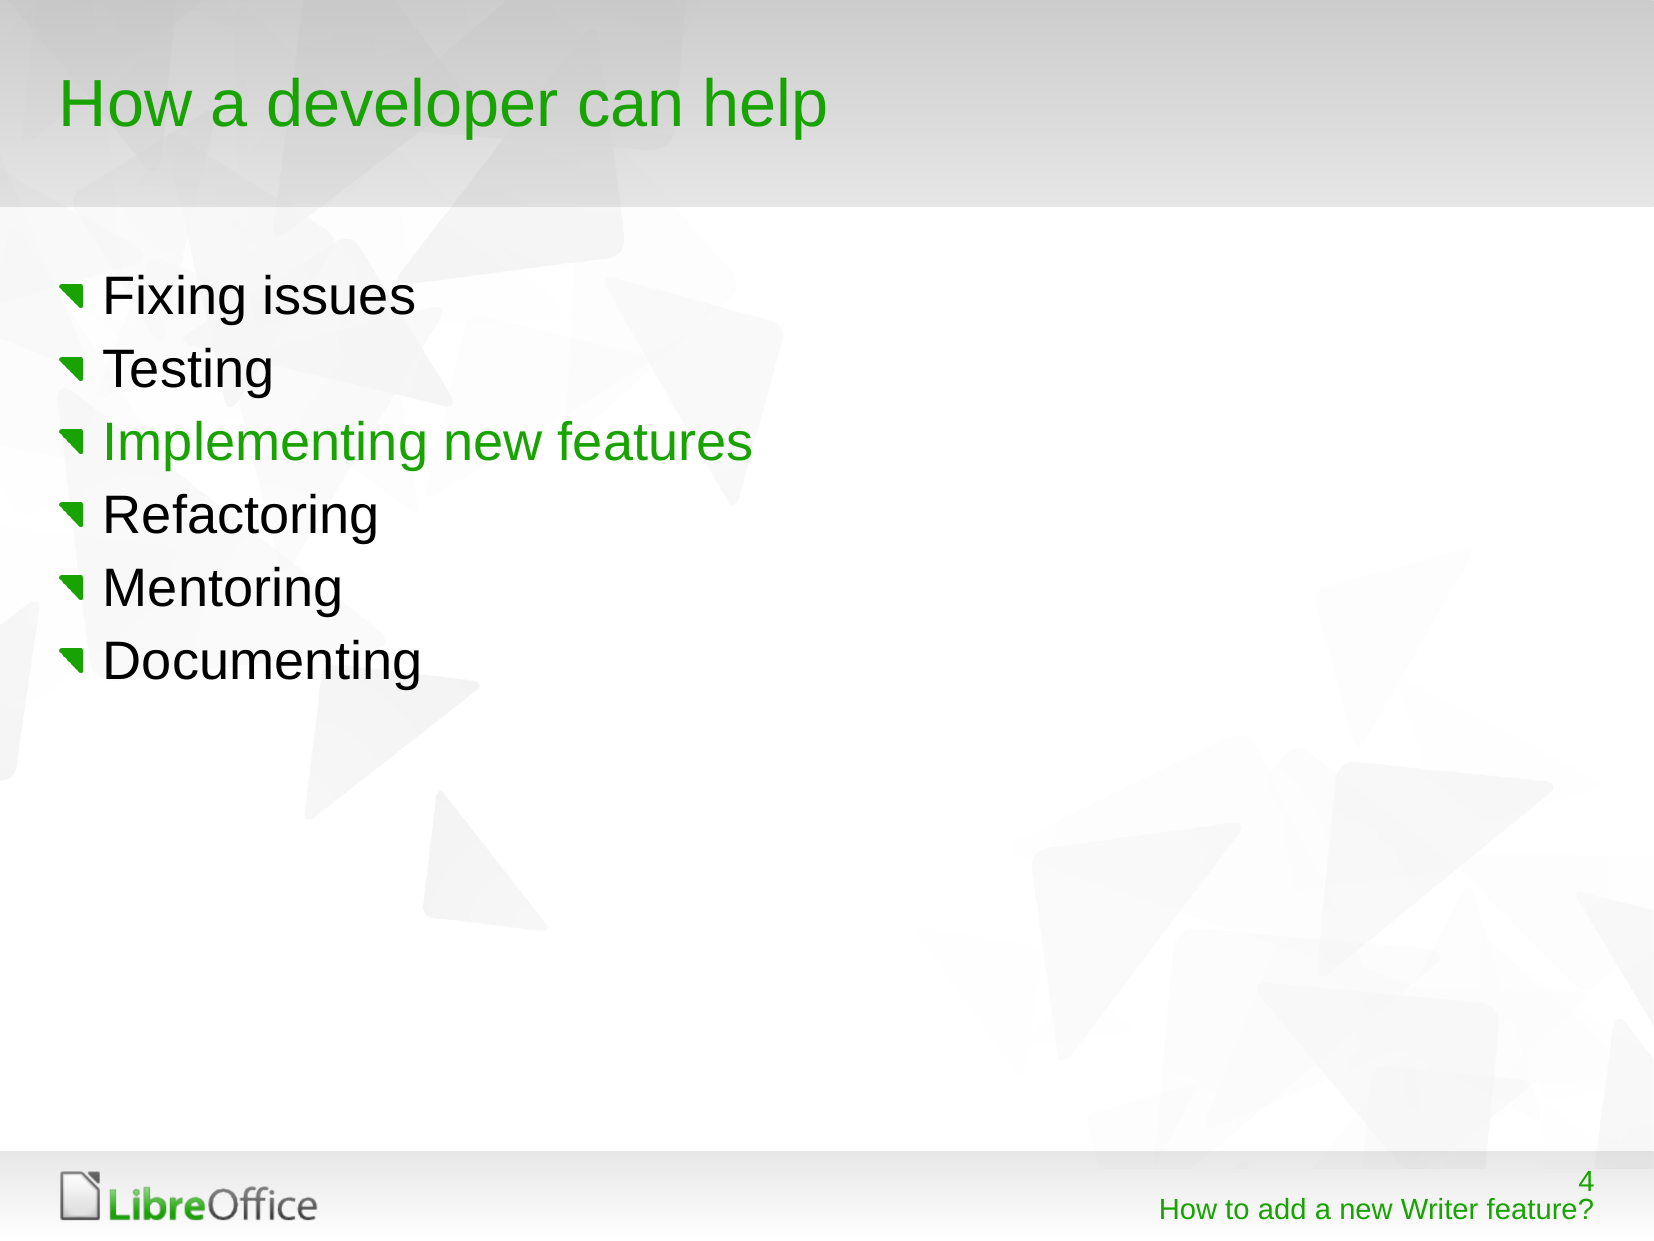

# How a developer can help
Fixing issues
Testing
Implementing new features
Refactoring
Mentoring
Documenting
4
How to add a new Writer feature?